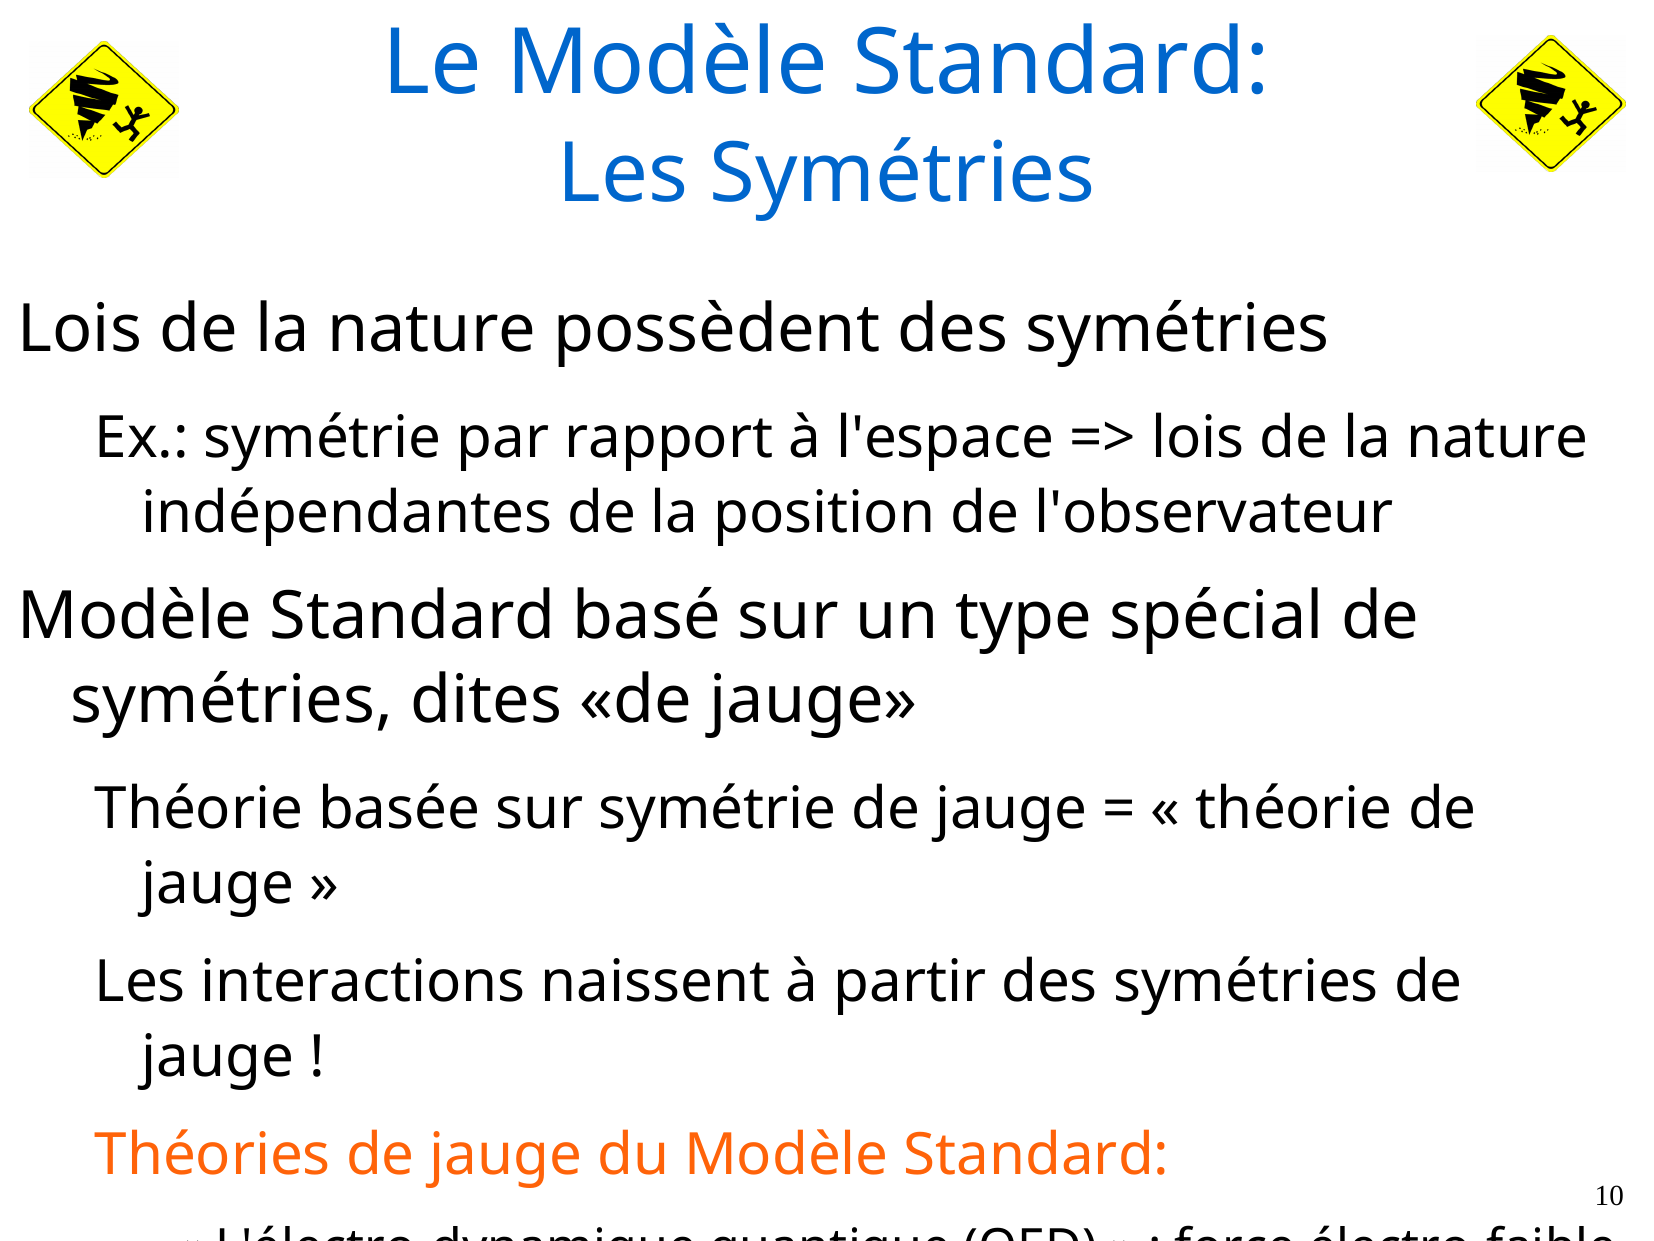

# Le Modèle Standard: Les Symétries
Lois de la nature possèdent des symétries
Ex.: symétrie par rapport à l'espace => lois de la nature indépendantes de la position de l'observateur
Modèle Standard basé sur un type spécial de symétries, dites «de jauge»
Théorie basée sur symétrie de jauge = « théorie de jauge »
Les interactions naissent à partir des symétries de jauge !
Théories de jauge du Modèle Standard:
« L'électro-dynamique quantique (QED) » : force électro-faible
« La chromo-dynamique quantique (QCD) » : force forte
10